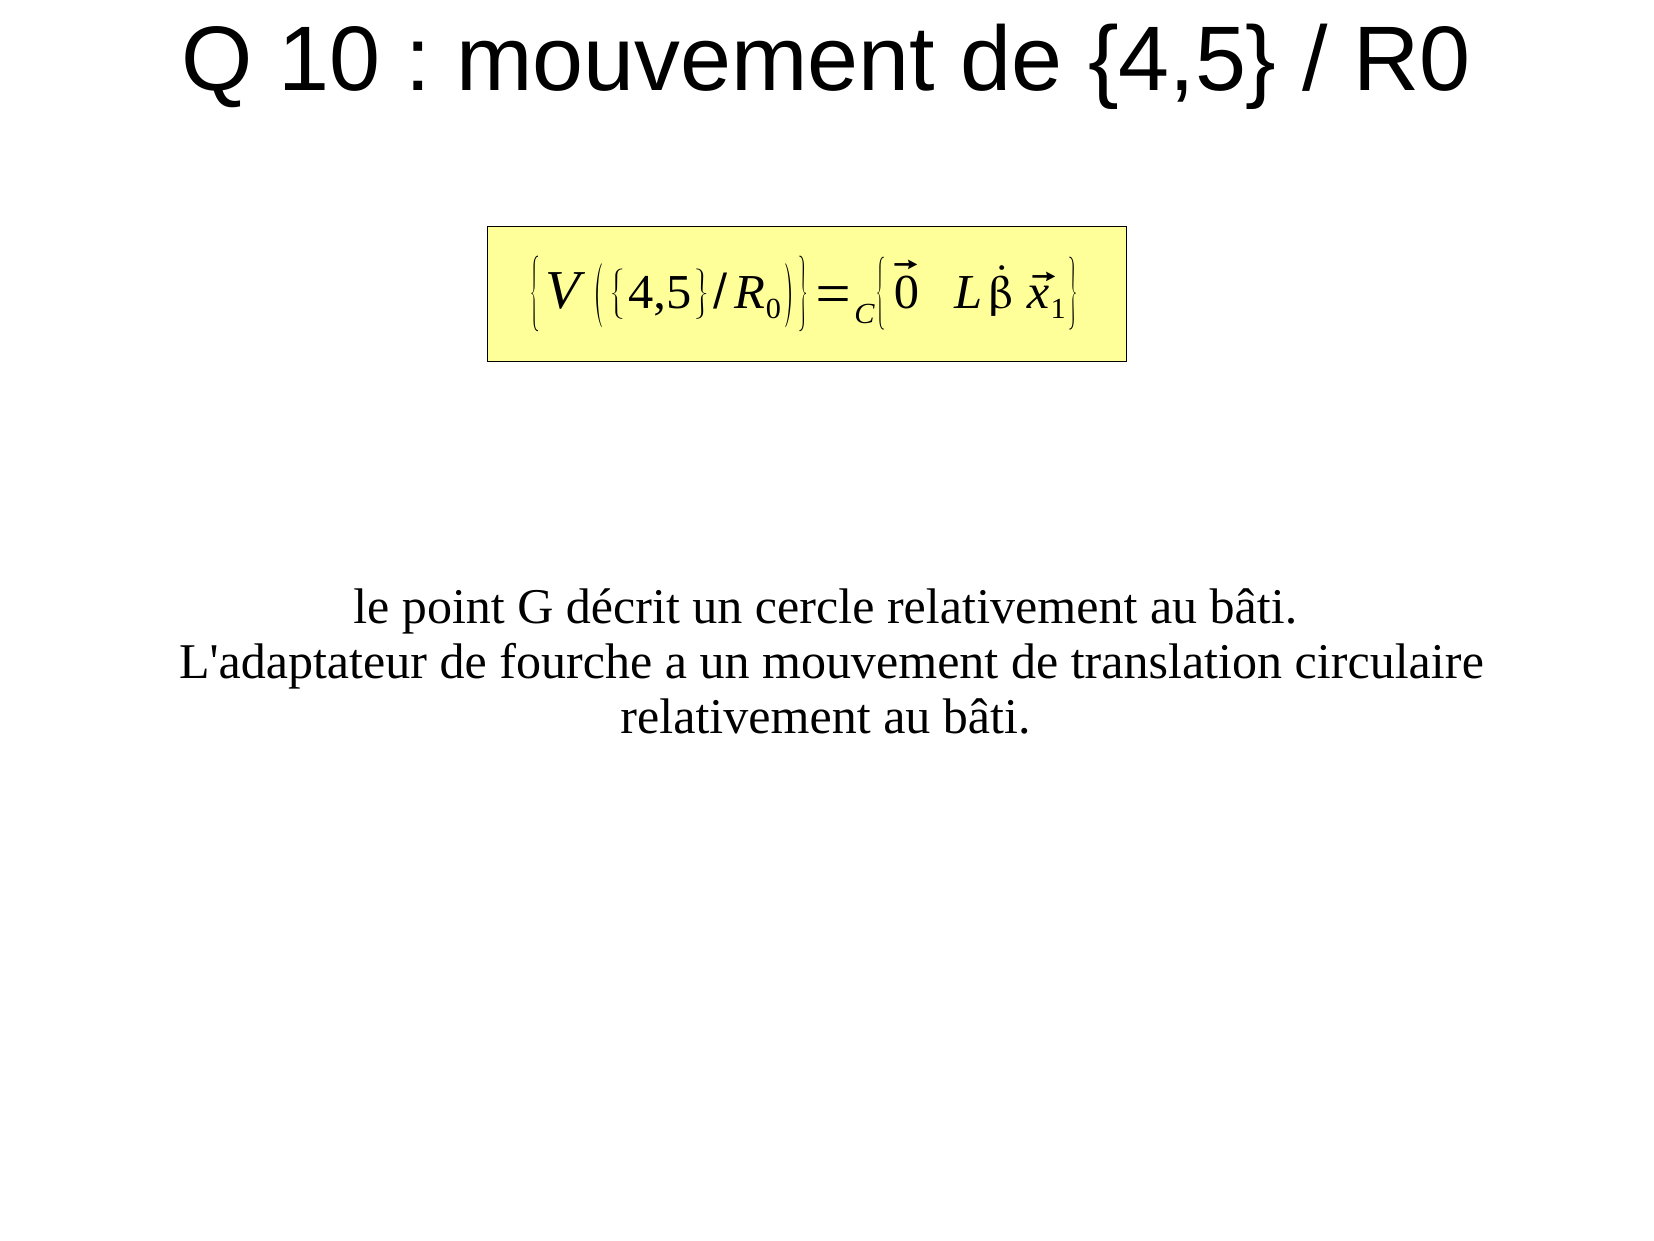

# Q 10 : mouvement de {4,5} / R0
le point G décrit un cercle relativement au bâti.
L'adaptateur de fourche a un mouvement de translation circulaire relativement au bâti.